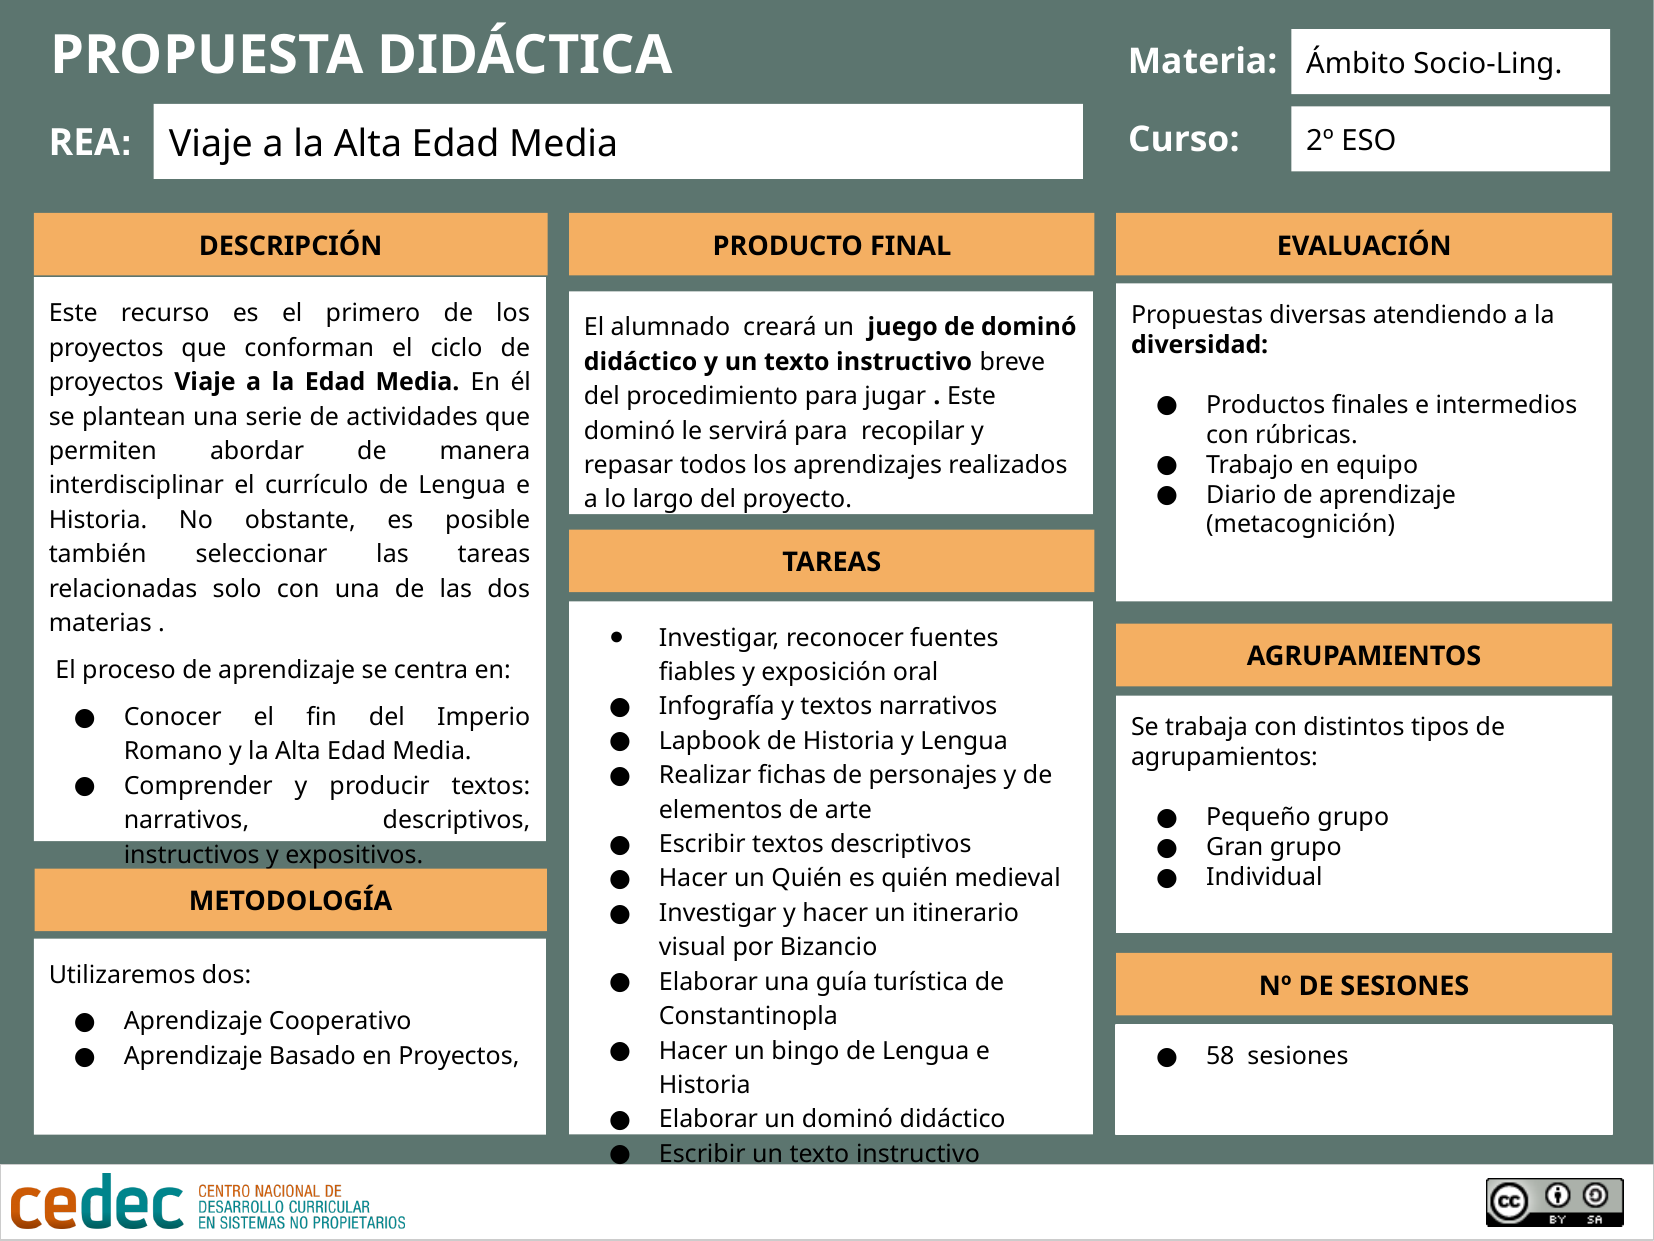

PROPUESTA DIDÁCTICA
Ámbito Socio-Ling.
Materia:
Viaje a la Alta Edad Media
2º ESO
Curso:
REA:
DESCRIPCIÓN
PRODUCTO FINAL
EVALUACIÓN
Este recurso es el primero de los proyectos que conforman el ciclo de proyectos Viaje a la Edad Media. En él se plantean una serie de actividades que permiten abordar de manera interdisciplinar el currículo de Lengua e Historia. No obstante, es posible también seleccionar las tareas relacionadas solo con una de las dos materias .
 El proceso de aprendizaje se centra en:
Conocer el fin del Imperio Romano y la Alta Edad Media.
Comprender y producir textos: narrativos, descriptivos, instructivos y expositivos.
Propuestas diversas atendiendo a la diversidad:
Productos finales e intermedios con rúbricas.
Trabajo en equipo
Diario de aprendizaje (metacognición)
El alumnado creará un juego de dominó didáctico y un texto instructivo breve del procedimiento para jugar . Este dominó le servirá para recopilar y repasar todos los aprendizajes realizados a lo largo del proyecto.
TAREAS
Investigar, reconocer fuentes fiables y exposición oral
Infografía y textos narrativos
Lapbook de Historia y Lengua
Realizar fichas de personajes y de elementos de arte
Escribir textos descriptivos
Hacer un Quién es quién medieval
Investigar y hacer un itinerario visual por Bizancio
Elaborar una guía turística de Constantinopla
Hacer un bingo de Lengua e Historia
Elaborar un dominó didáctico
Escribir un texto instructivo
AGRUPAMIENTOS
Se trabaja con distintos tipos de agrupamientos:
Pequeño grupo
Gran grupo
Individual
METODOLOGÍA
Utilizaremos dos:
Aprendizaje Cooperativo
Aprendizaje Basado en Proyectos,
Nº DE SESIONES
58 sesiones